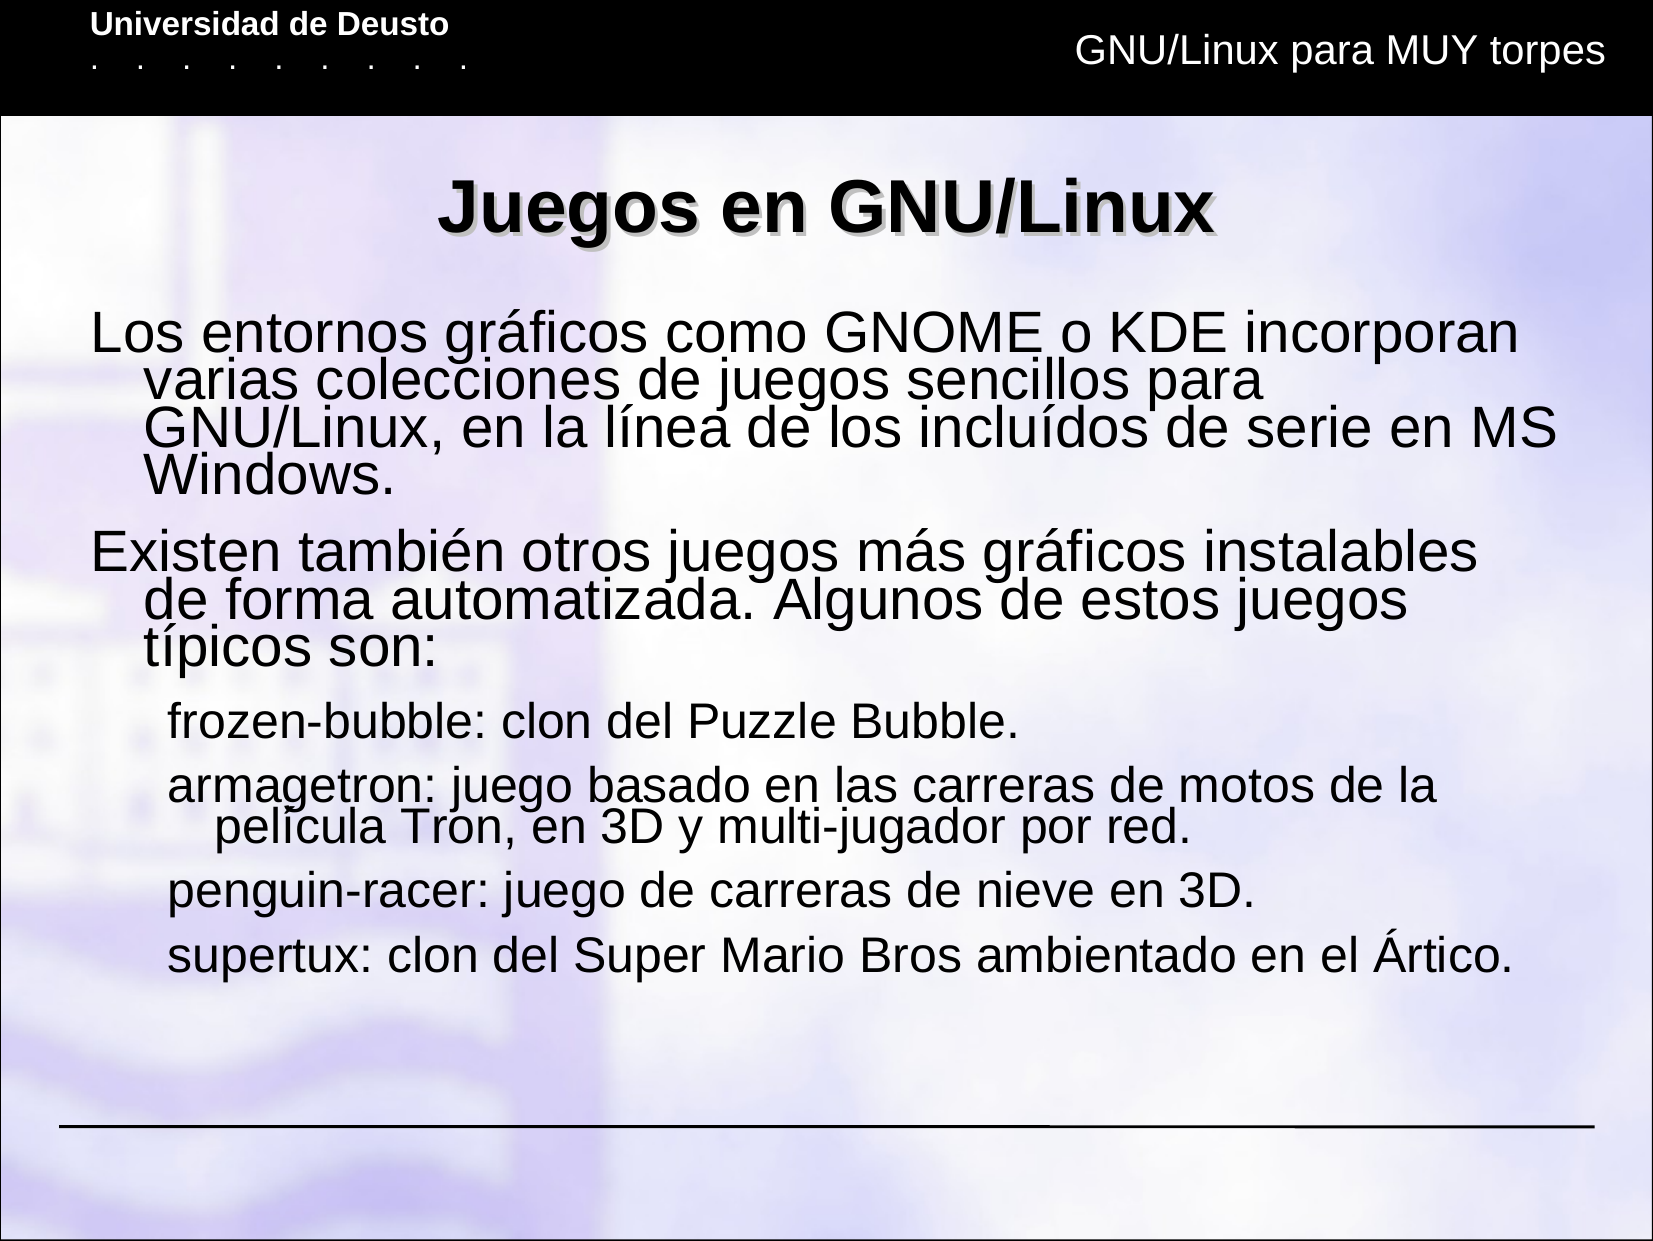

# Juegos en GNU/Linux
Los entornos gráficos como GNOME o KDE incorporan varias colecciones de juegos sencillos para GNU/Linux, en la línea de los incluídos de serie en MS Windows.
Existen también otros juegos más gráficos instalables de forma automatizada. Algunos de estos juegos típicos son:
frozen-bubble: clon del Puzzle Bubble.
armagetron: juego basado en las carreras de motos de la película Tron, en 3D y multi-jugador por red.
penguin-racer: juego de carreras de nieve en 3D.
supertux: clon del Super Mario Bros ambientado en el Ártico.